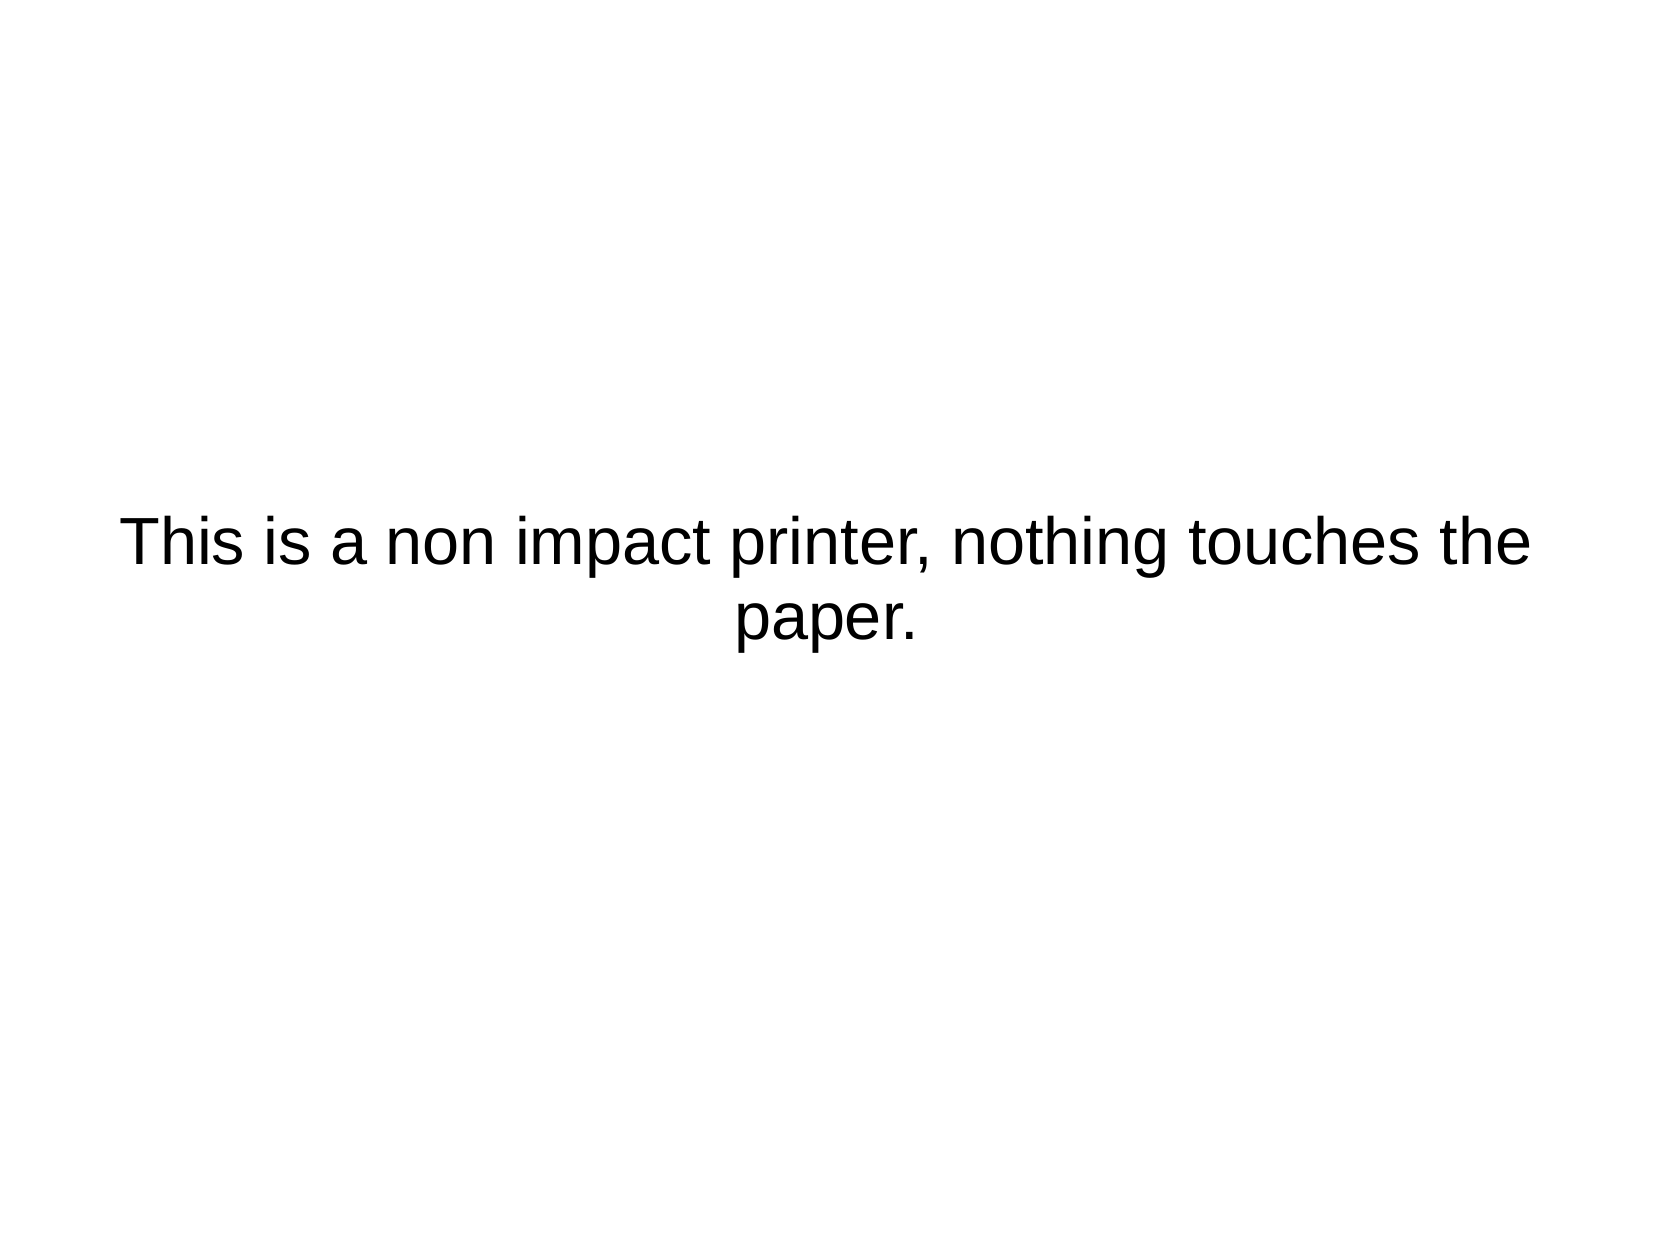

# This is a non impact printer, nothing touches the paper.